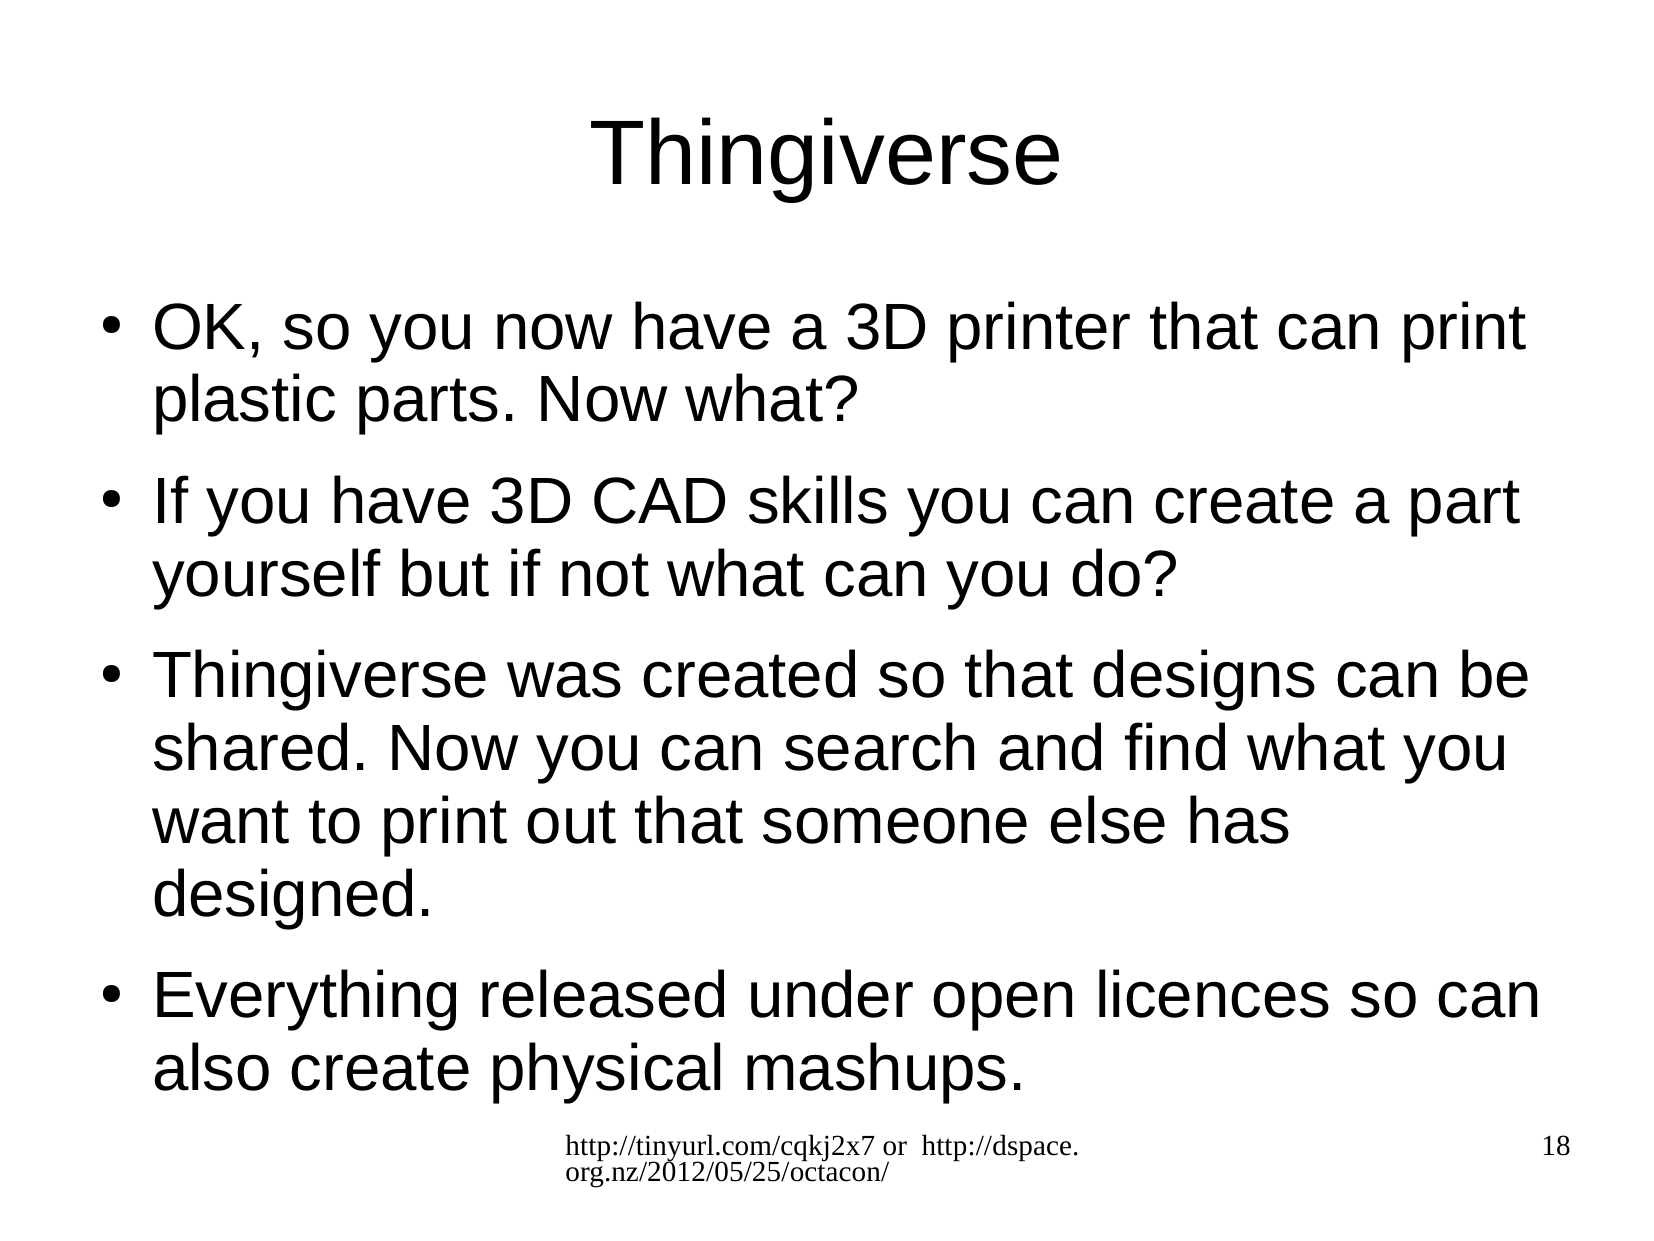

# Thingiverse
OK, so you now have a 3D printer that can print plastic parts. Now what?
If you have 3D CAD skills you can create a part yourself but if not what can you do?
Thingiverse was created so that designs can be shared. Now you can search and find what you want to print out that someone else has designed.
Everything released under open licences so can also create physical mashups.
http://tinyurl.com/cqkj2x7 or http://dspace.org.nz/2012/05/25/octacon/
18